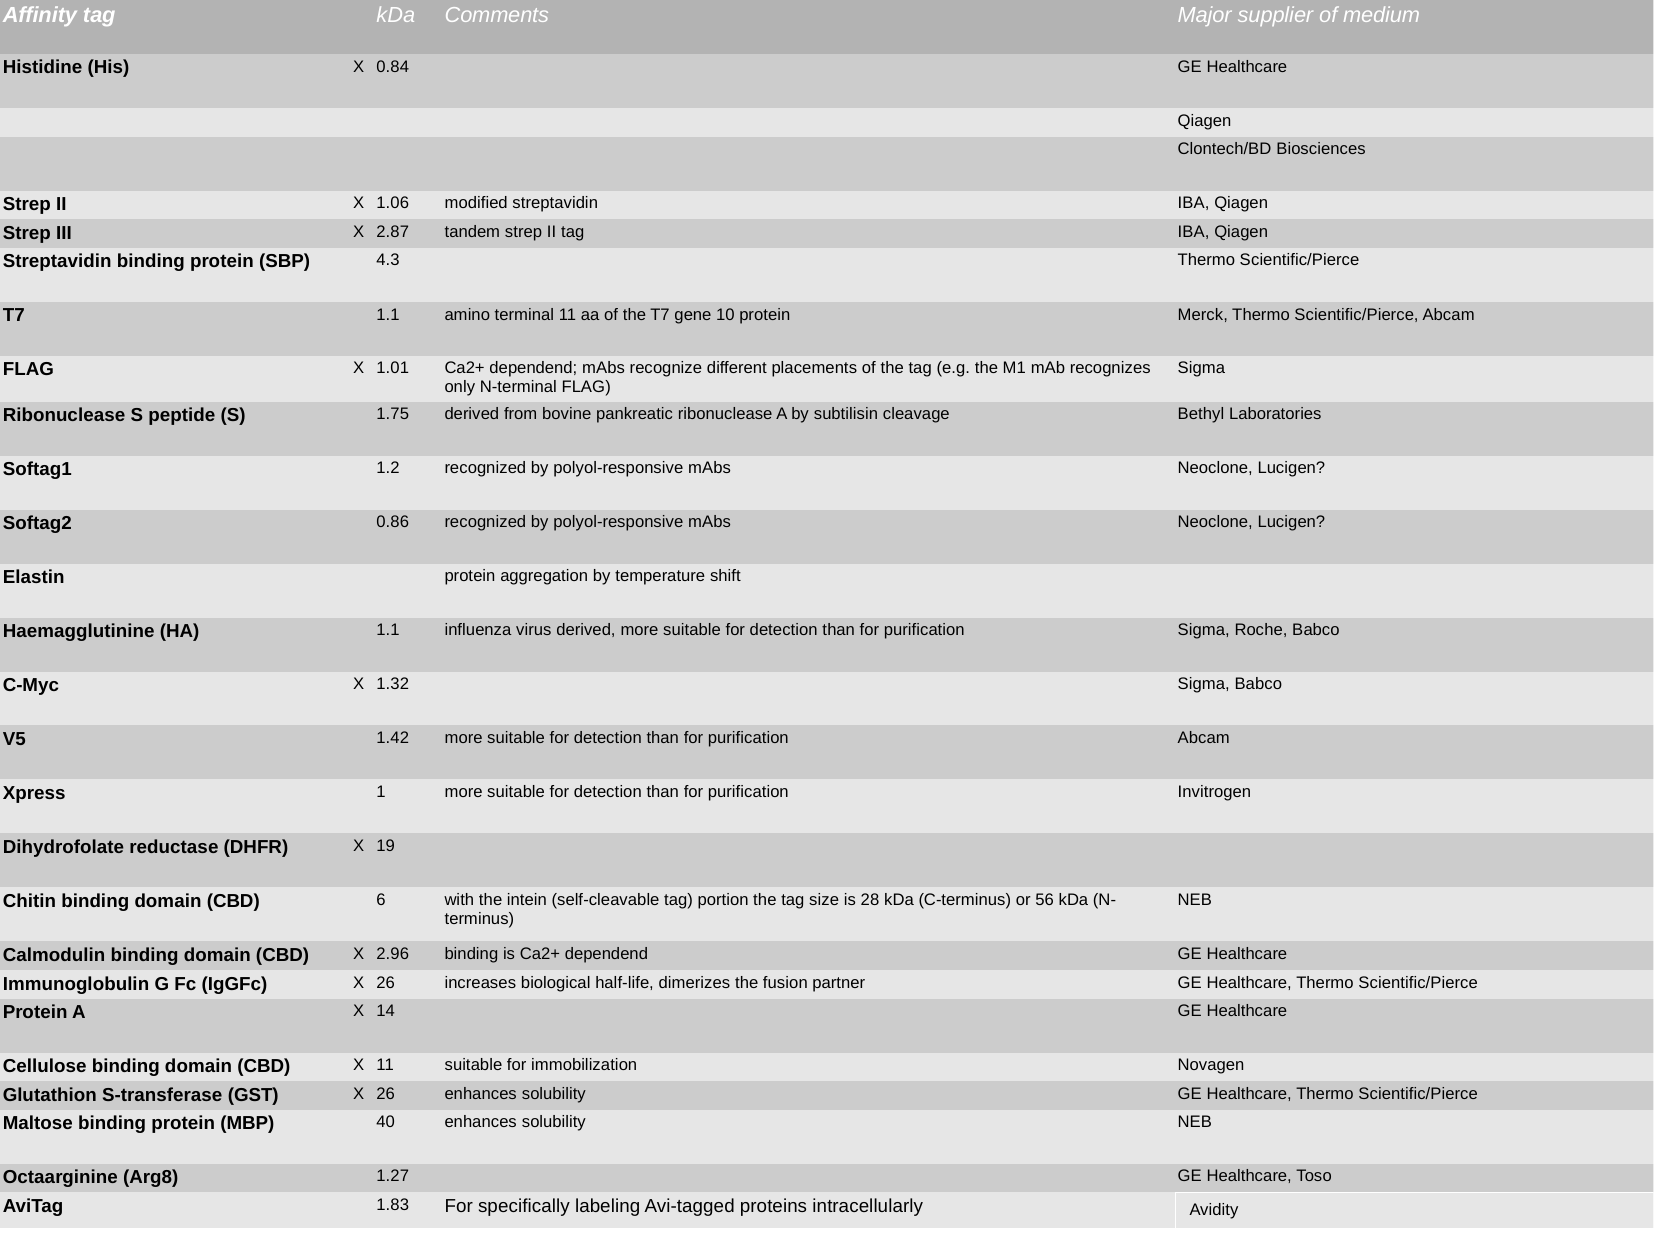

| Affinity tag | | kDa | Comments | Major supplier of medium |
| --- | --- | --- | --- | --- |
| Histidine (His) | X | 0.84 | | GE Healthcare |
| | | | | Qiagen |
| | | | | Clontech/BD Biosciences |
| Strep II | X | 1.06 | modified streptavidin | IBA, Qiagen |
| Strep III | X | 2.87 | tandem strep II tag | IBA, Qiagen |
| Streptavidin binding protein (SBP) | | 4.3 | | Thermo Scientific/Pierce |
| T7 | | 1.1 | amino terminal 11 aa of the T7 gene 10 protein | Merck, Thermo Scientific/Pierce, Abcam |
| FLAG | X | 1.01 | Ca2+ dependend; mAbs recognize different placements of the tag (e.g. the M1 mAb recognizes only N-terminal FLAG) | Sigma |
| Ribonuclease S peptide (S) | | 1.75 | derived from bovine pankreatic ribonuclease A by subtilisin cleavage | Bethyl Laboratories |
| Softag1 | | 1.2 | recognized by polyol-responsive mAbs | Neoclone, Lucigen? |
| Softag2 | | 0.86 | recognized by polyol-responsive mAbs | Neoclone, Lucigen? |
| Elastin | | | protein aggregation by temperature shift | |
| Haemagglutinine (HA) | | 1.1 | influenza virus derived, more suitable for detection than for purification | Sigma, Roche, Babco |
| C-Myc | X | 1.32 | | Sigma, Babco |
| V5 | | 1.42 | more suitable for detection than for purification | Abcam |
| Xpress | | 1 | more suitable for detection than for purification | Invitrogen |
| Dihydrofolate reductase (DHFR) | X | 19 | | |
| Chitin binding domain (CBD) | | 6 | with the intein (self-cleavable tag) portion the tag size is 28 kDa (C-terminus) or 56 kDa (N-terminus) | NEB |
| Calmodulin binding domain (CBD) | X | 2.96 | binding is Ca2+ dependend | GE Healthcare |
| Immunoglobulin G Fc (IgGFc) | X | 26 | increases biological half-life, dimerizes the fusion partner | GE Healthcare, Thermo Scientific/Pierce |
| Protein A | X | 14 | | GE Healthcare |
| Cellulose binding domain (CBD) | X | 11 | suitable for immobilization | Novagen |
| Glutathion S-transferase (GST) | X | 26 | enhances solubility | GE Healthcare, Thermo Scientific/Pierce |
| Maltose binding protein (MBP) | | 40 | enhances solubility | NEB |
| Octaarginine (Arg8) | | 1.27 | | GE Healthcare, Toso |
| AviTag | | 1.83 | For specifically labeling Avi-tagged proteins intracellularly | Avidity |